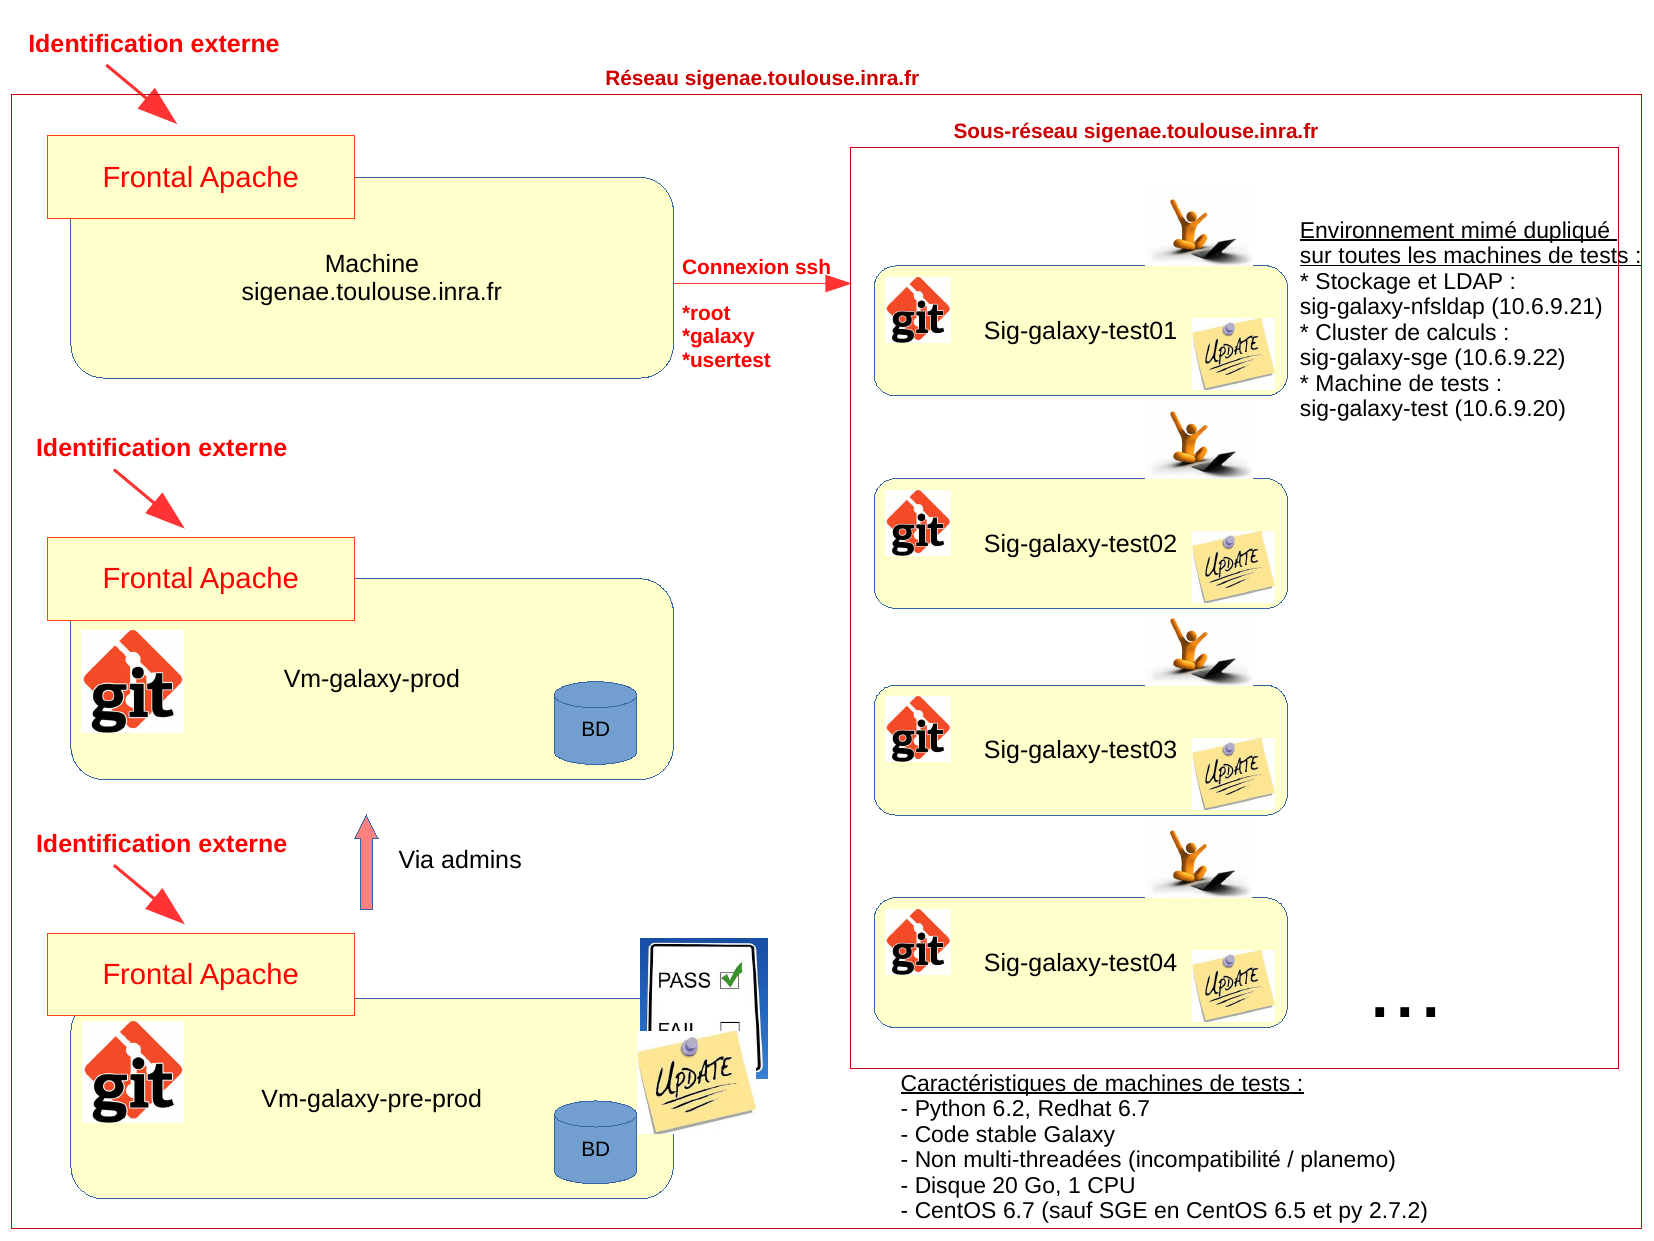

Identification externe
Réseau sigenae.toulouse.inra.fr
Sous-réseau sigenae.toulouse.inra.fr
Frontal Apache
Machine
sigenae.toulouse.inra.fr
Sig-galaxy-test01
Environnement mimé dupliqué
sur toutes les machines de tests :
* Stockage et LDAP :
sig-galaxy-nfsldap (10.6.9.21)
* Cluster de calculs :
sig-galaxy-sge (10.6.9.22)
* Machine de tests :
sig-galaxy-test (10.6.9.20)
Connexion ssh
*root
*galaxy
*usertest
Sig-galaxy-test02
Identification externe
Frontal Apache
Vm-galaxy-prod
Sig-galaxy-test03
BD
Sig-galaxy-test04
Identification externe
Via admins
...
Frontal Apache
Vm-galaxy-pre-prod
Caractéristiques de machines de tests :
- Python 6.2, Redhat 6.7
- Code stable Galaxy
- Non multi-threadées (incompatibilité / planemo)
- Disque 20 Go, 1 CPU
- CentOS 6.7 (sauf SGE en CentOS 6.5 et py 2.7.2)
BD